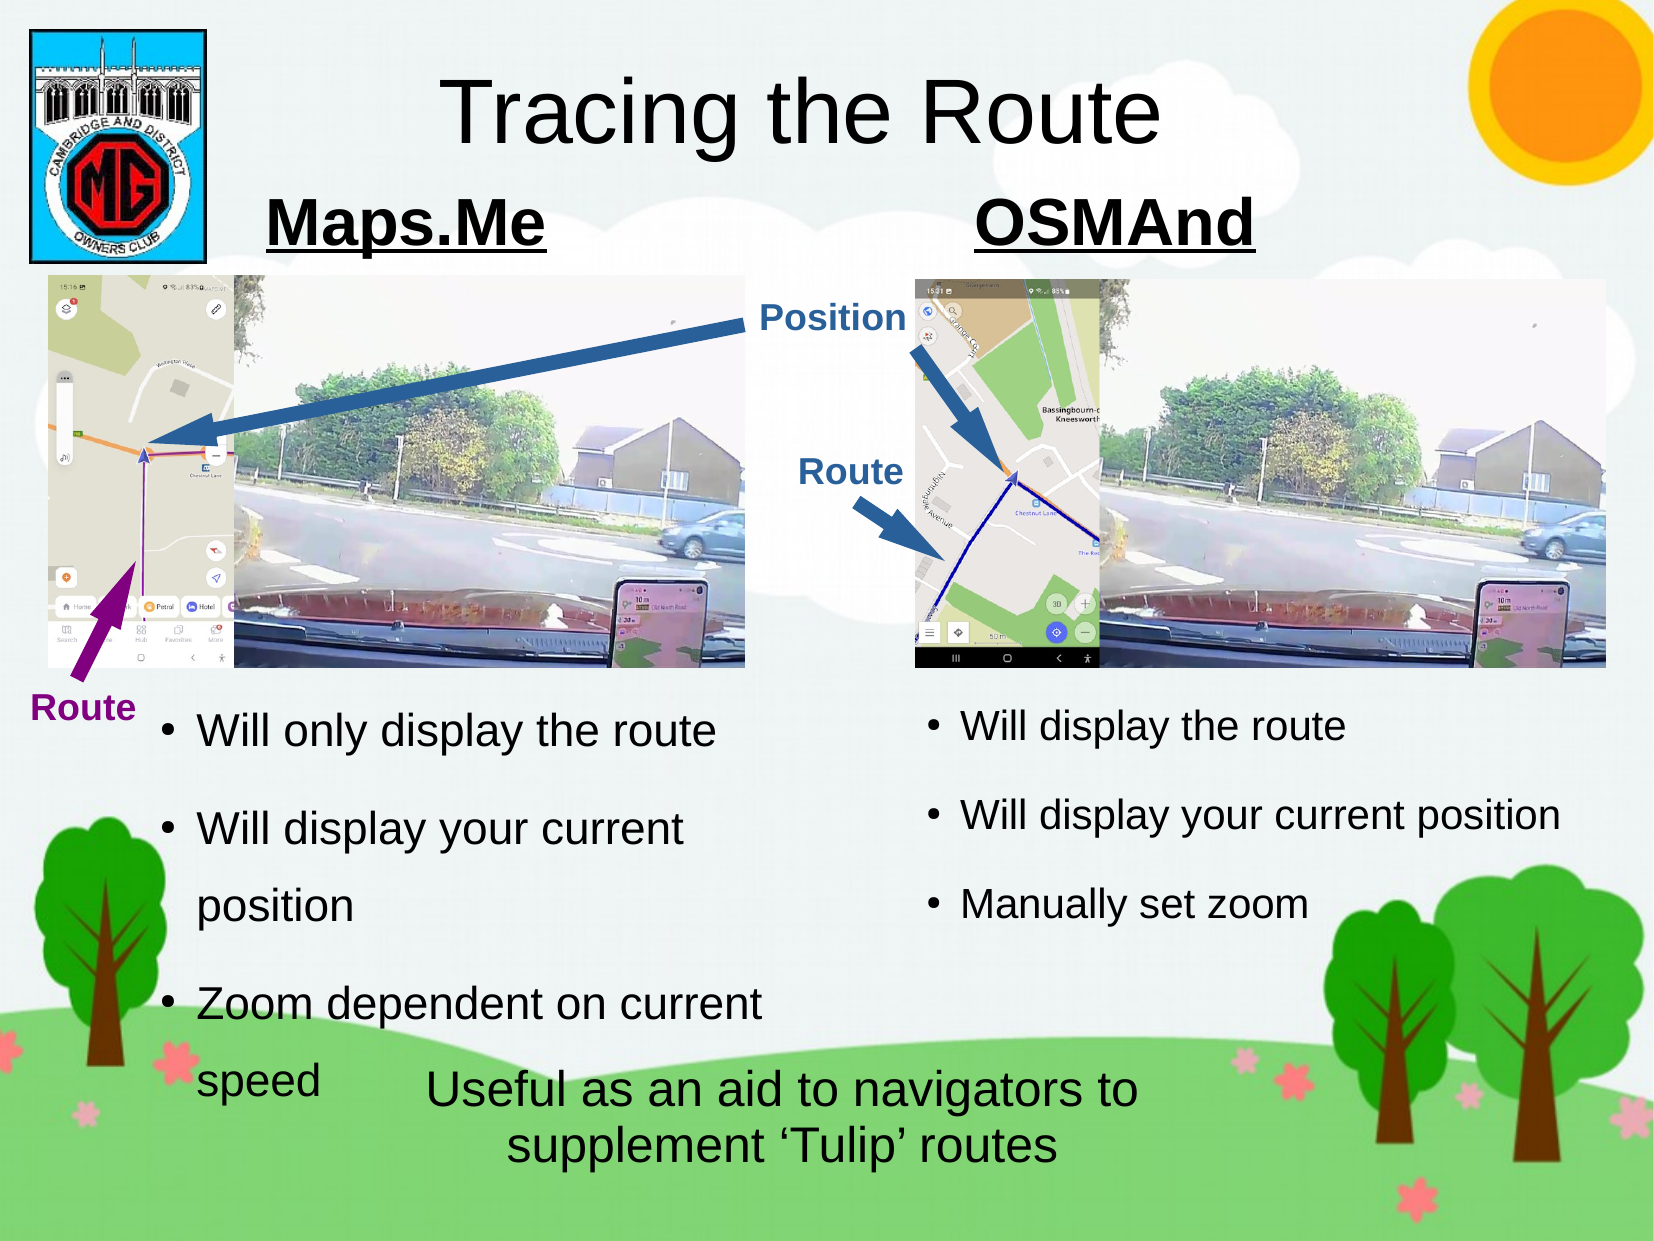

# Tracing the Route
Maps.Me
OSMAnd
Position
Route
Route
Will only display the route
Will display your current position
Zoom dependent on current speed
Will display the route
Will display your current position
Manually set zoom
Useful as an aid to navigators to supplement ‘Tulip’ routes